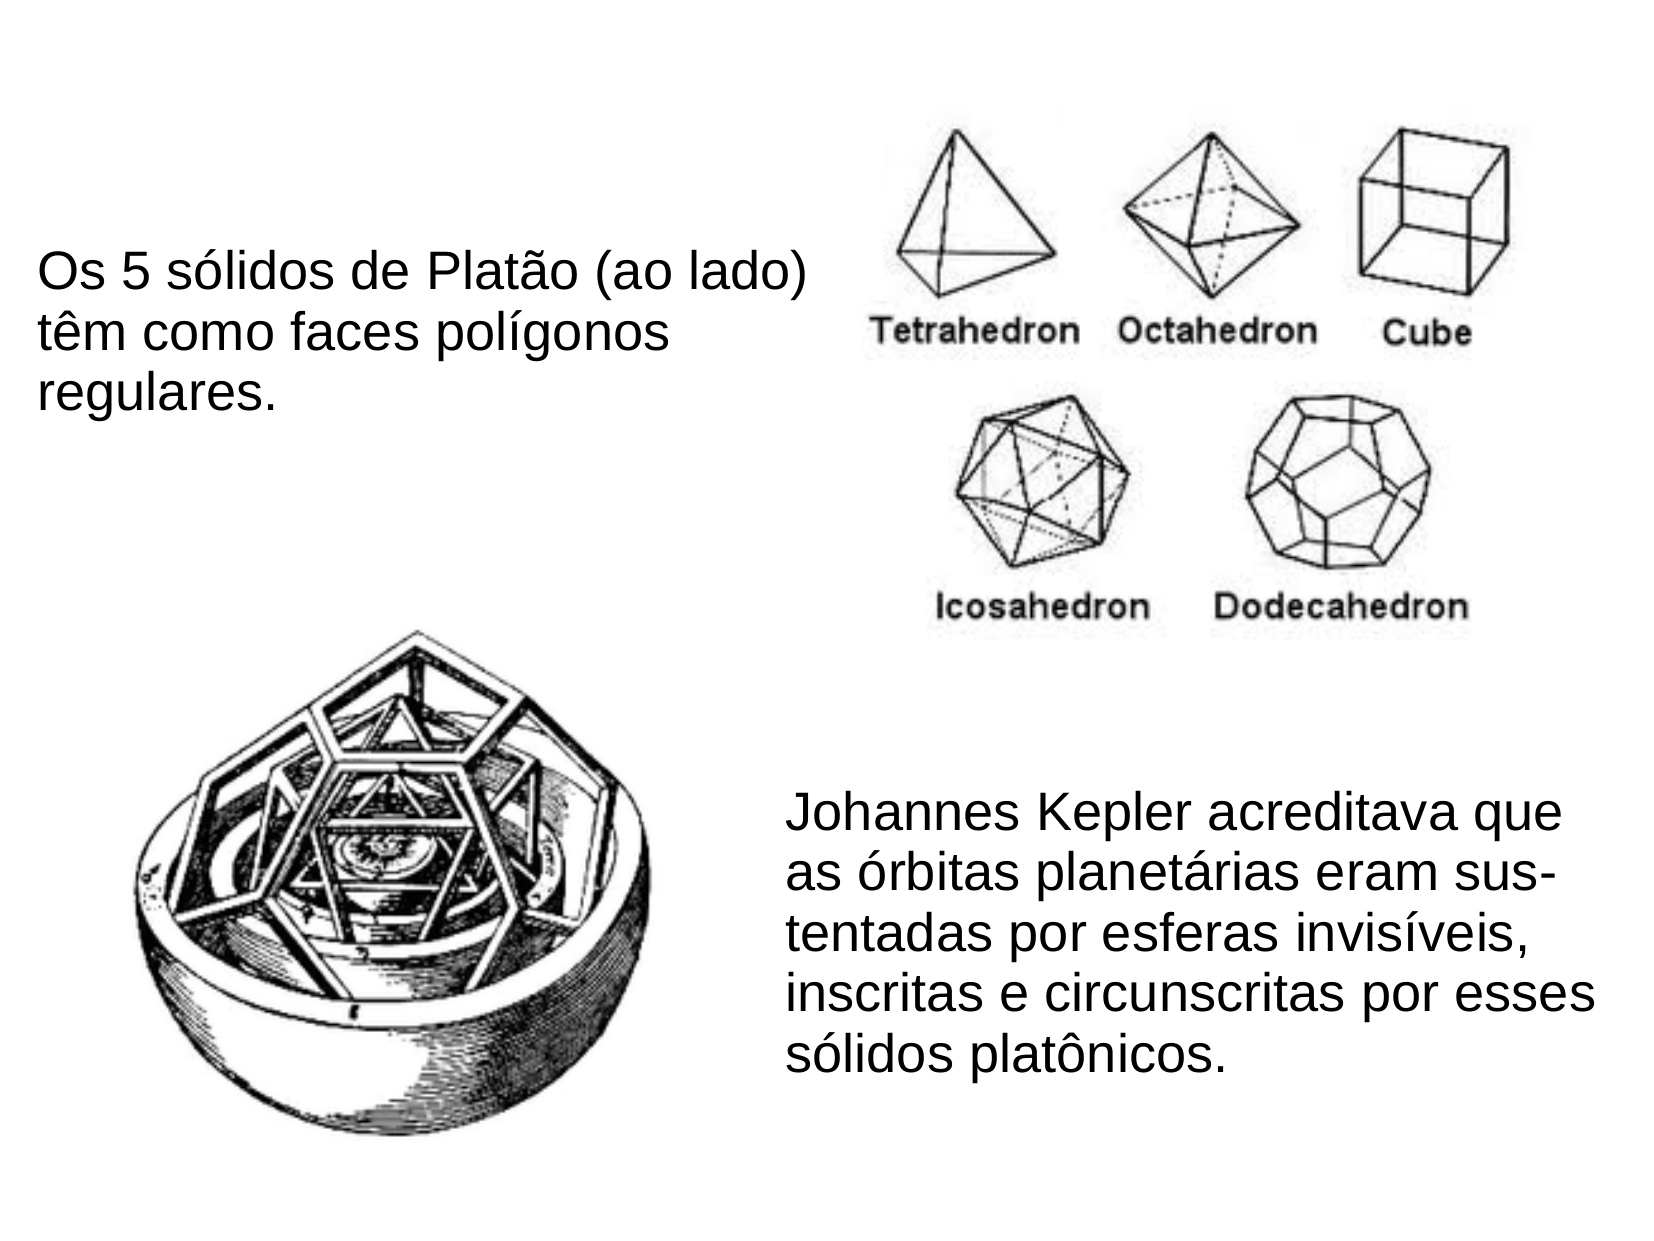

Os 5 sólidos de Platão (ao lado)
têm como faces polígonos
regulares.
Johannes Kepler acreditava que
as órbitas planetárias eram sus-
tentadas por esferas invisíveis,
inscritas e circunscritas por esses
sólidos platônicos.